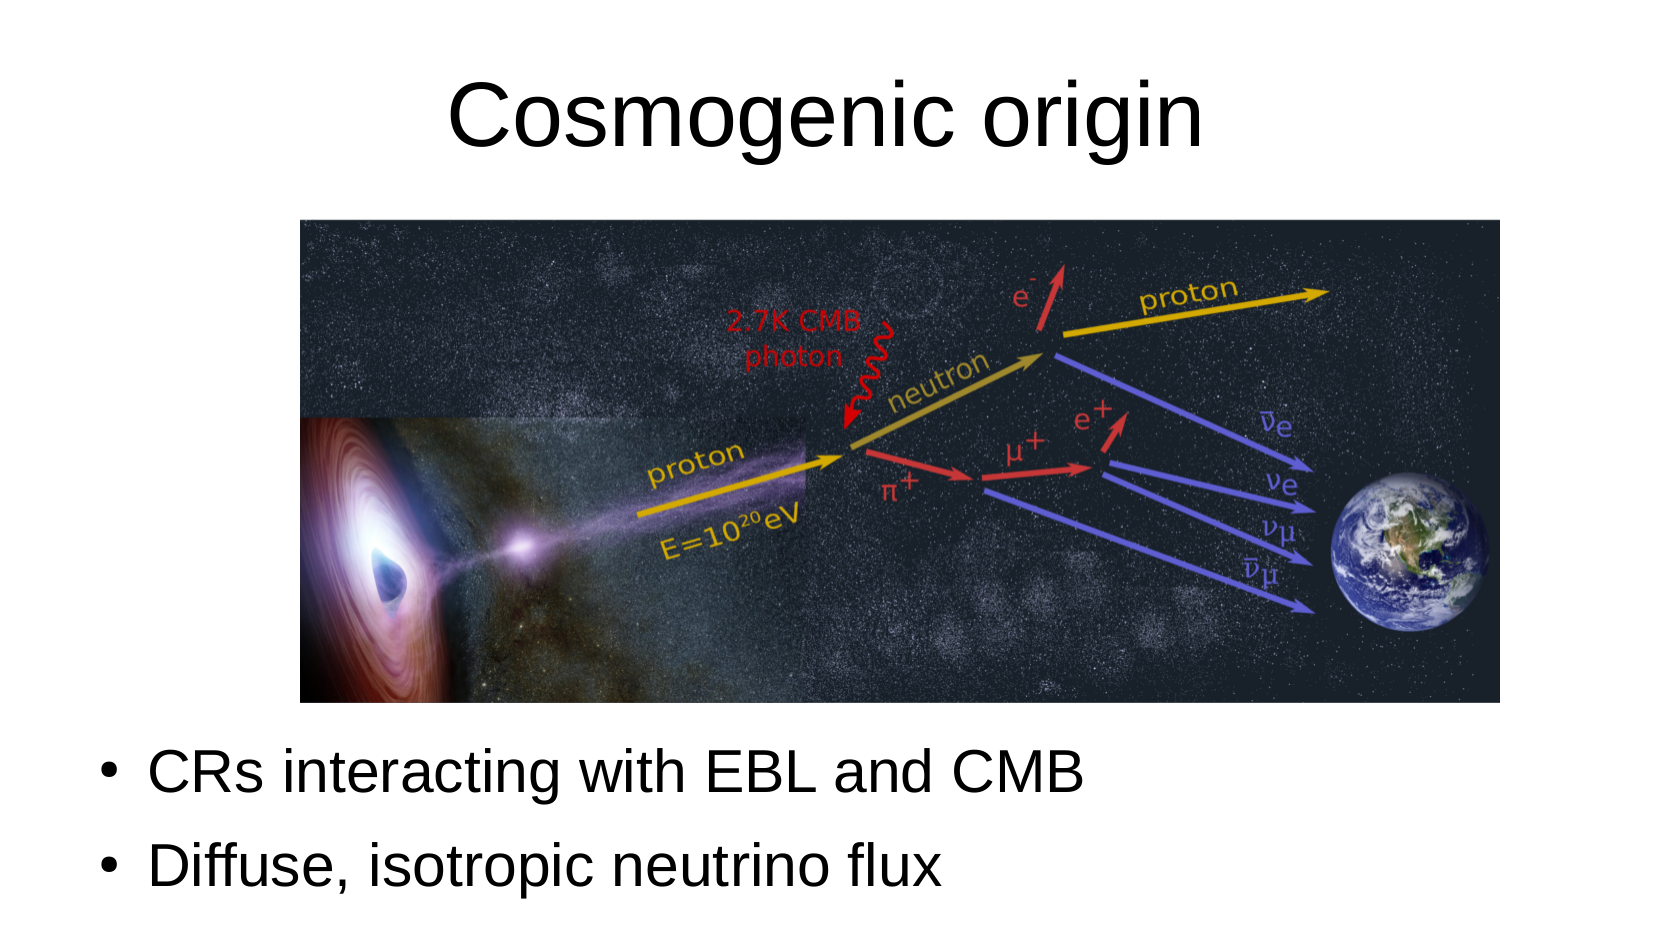

# Cosmogenic origin
CRs interacting with EBL and CMB
Diffuse, isotropic neutrino flux